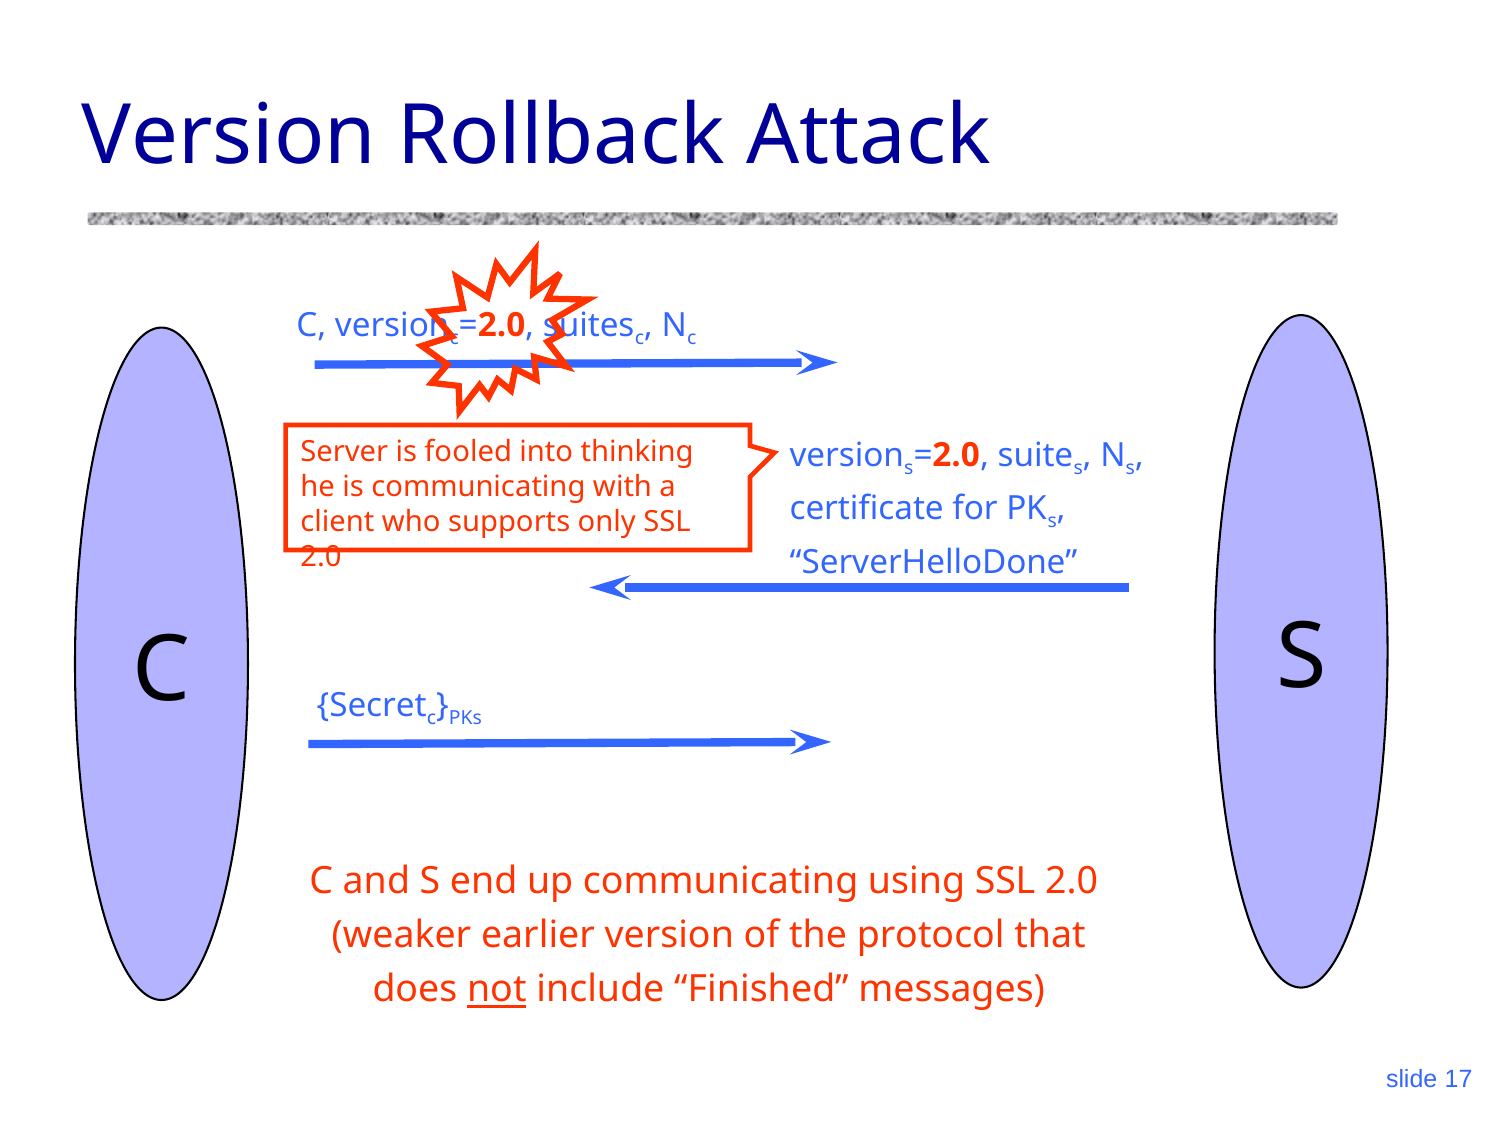

# Version Rollback Attack
C, versionc=2.0, suitesc, Nc
S
C
Server is fooled into thinking he is communicating with a client who supports only SSL 2.0
versions=2.0, suites, Ns,
certificate for PKs,
“ServerHelloDone”
{Secretc}PKs
C and S end up communicating using SSL 2.0
(weaker earlier version of the protocol that
does not include “Finished” messages)
slide